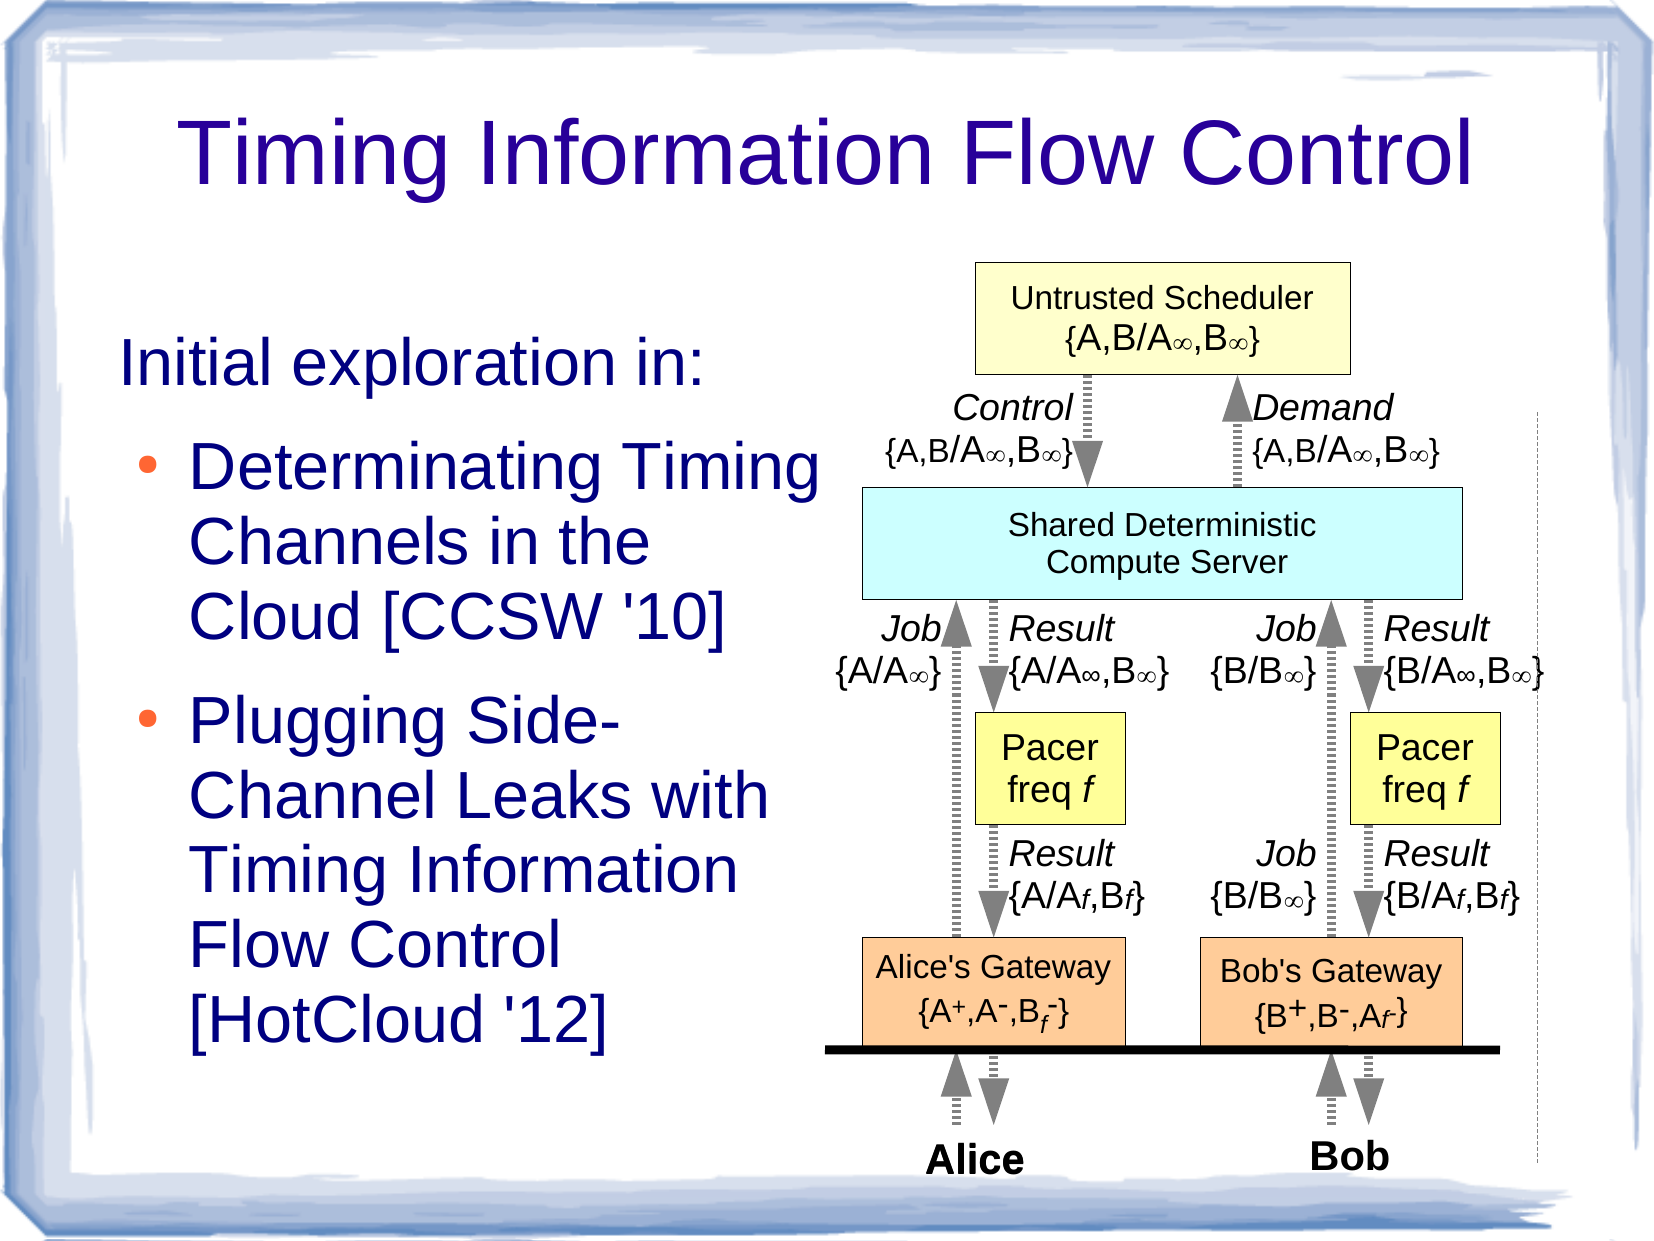

# Timing Information Flow Control
Untrusted Scheduler
{A,B/A∞,B∞}
Initial exploration in:
Determinating Timing Channels in the Cloud [CCSW '10]
Plugging Side-Channel Leaks with Timing Information Flow Control [HotCloud '12]
Control
{A,B/A∞,B∞}
Demand
{A,B/A∞,B∞}
Shared Deterministic
 Compute Server
Job
{A/A∞}
Result
{A/A∞,B∞}
Job
{B/B∞}
Result
{B/A∞,B∞}
Pacer
freq f
Pacer
freq f
Result
{A/Af,Bf}
Job
{B/B∞}
Result
{B/Af,Bf}
Alice's Gateway
{A+,A-,Bf-}
Bob's Gateway
{B+,B-,Af-}
Bob
Alice
Alice